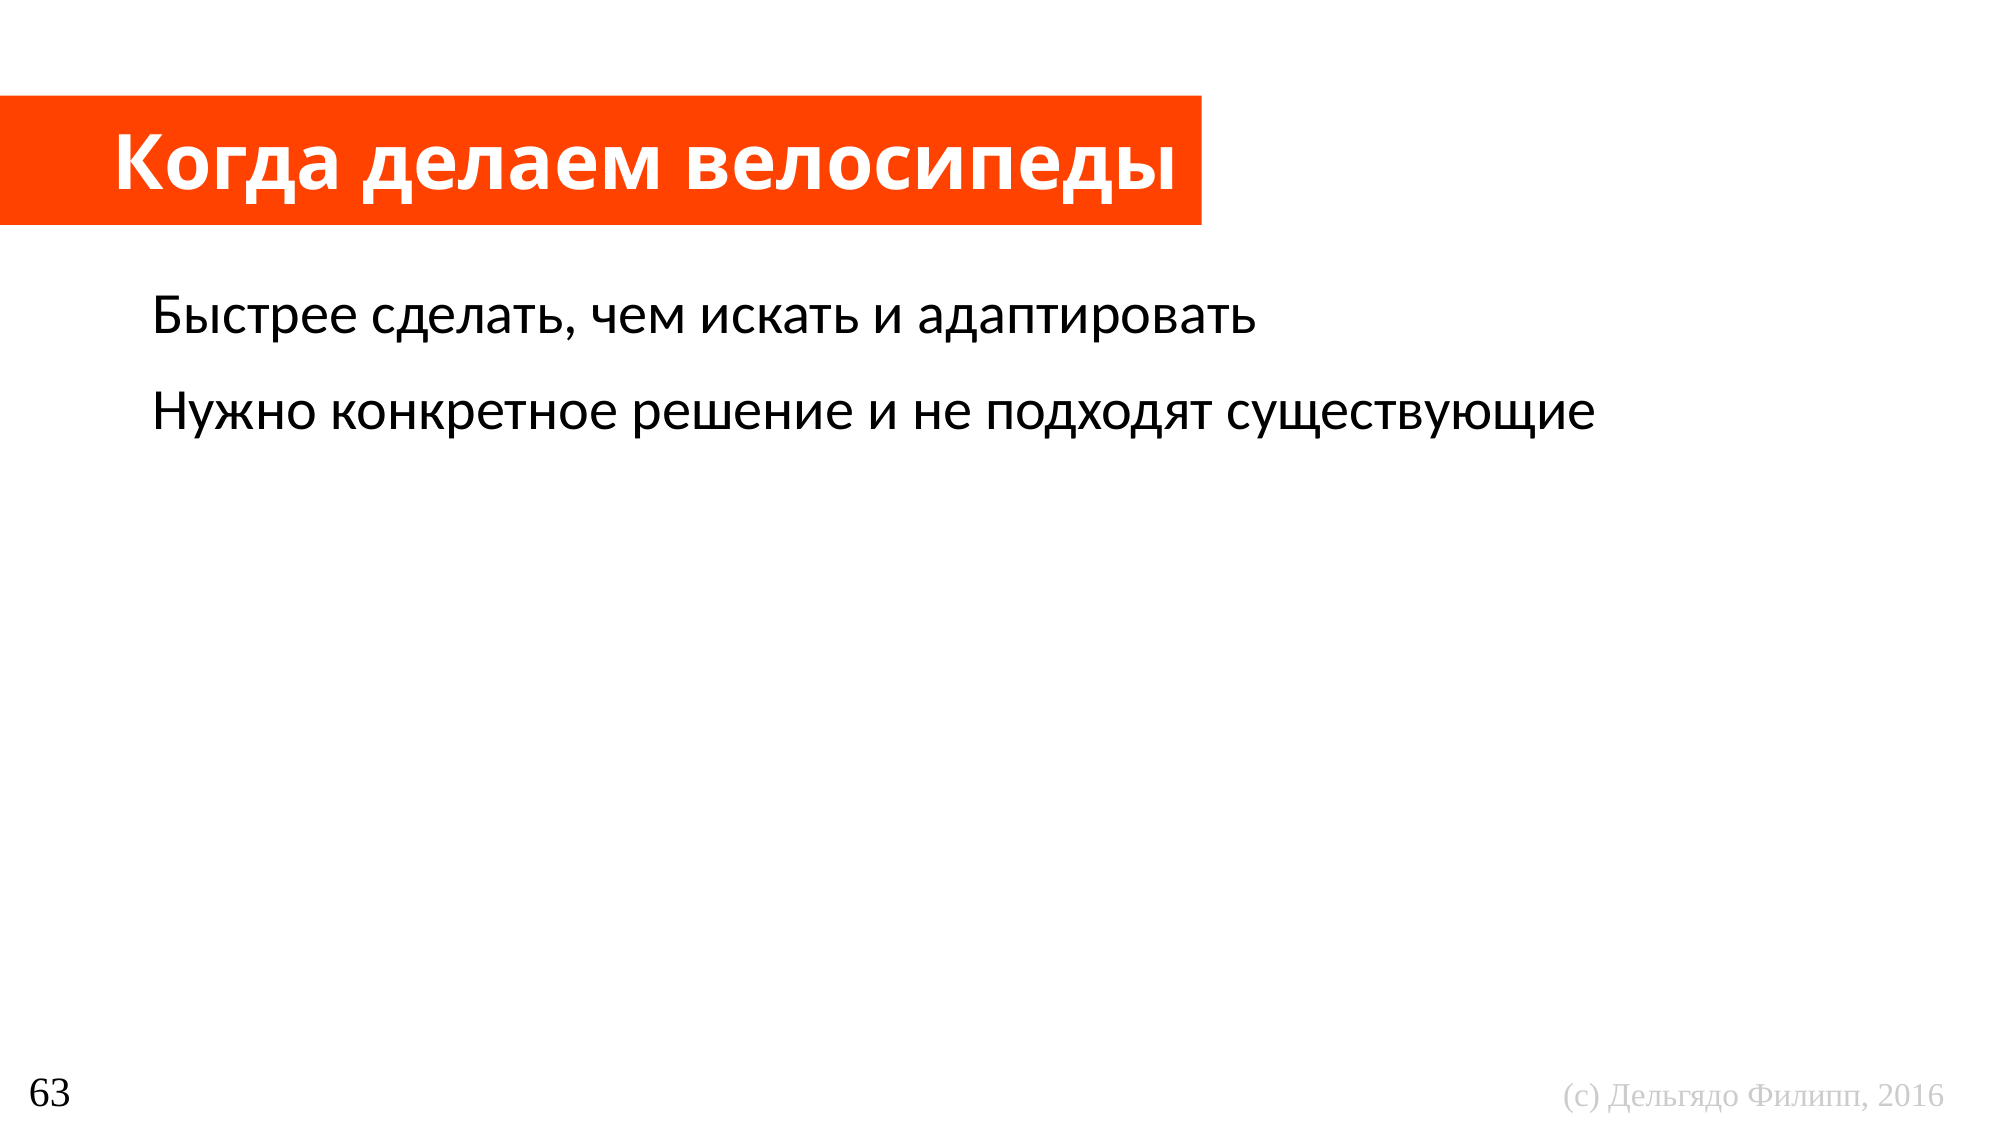

# Когда делаем велосипеды
Быстрее сделать, чем искать и адаптировать
Нужно конкретное решение и не подходят существующие
63
(c) Дельгядо Филипп, 2016